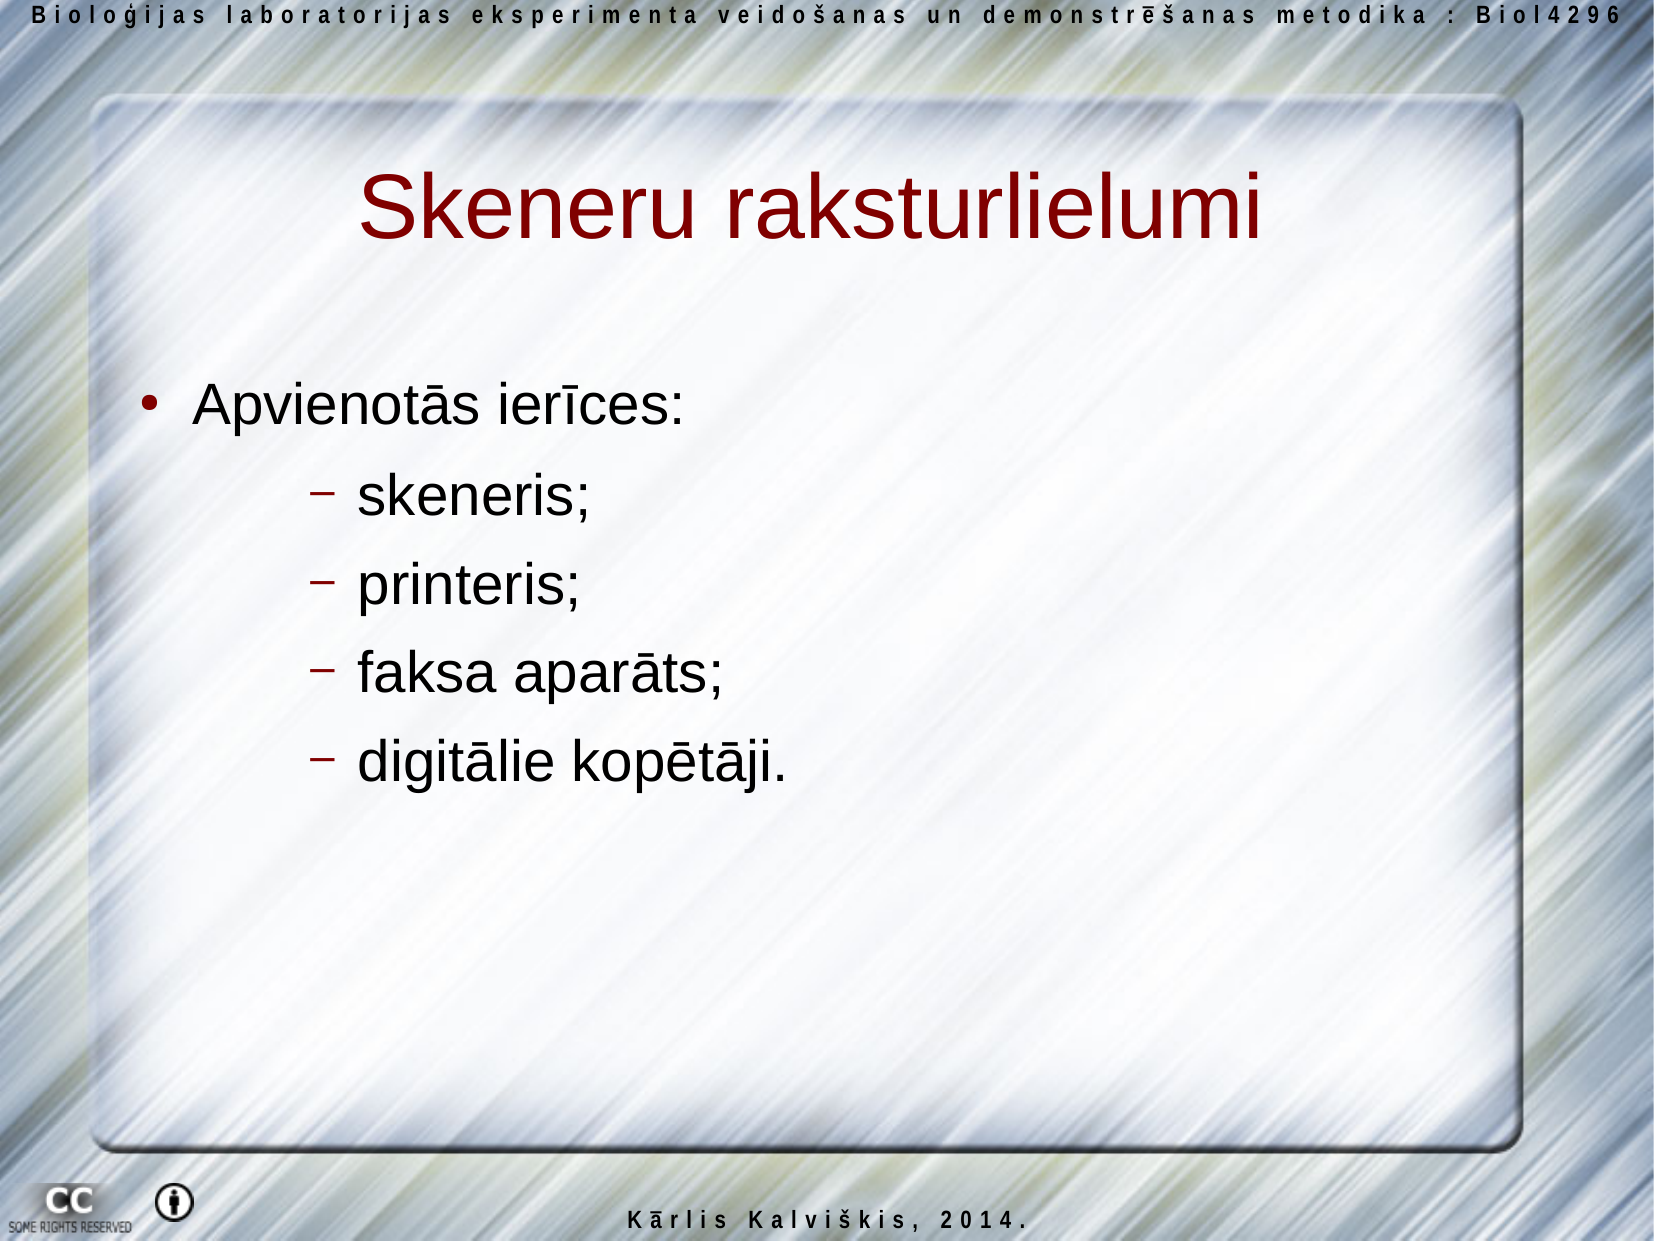

# Skeneru raksturlielumi
Apvienotās ierīces:
skeneris;
printeris;
faksa aparāts;
digitālie kopētāji.